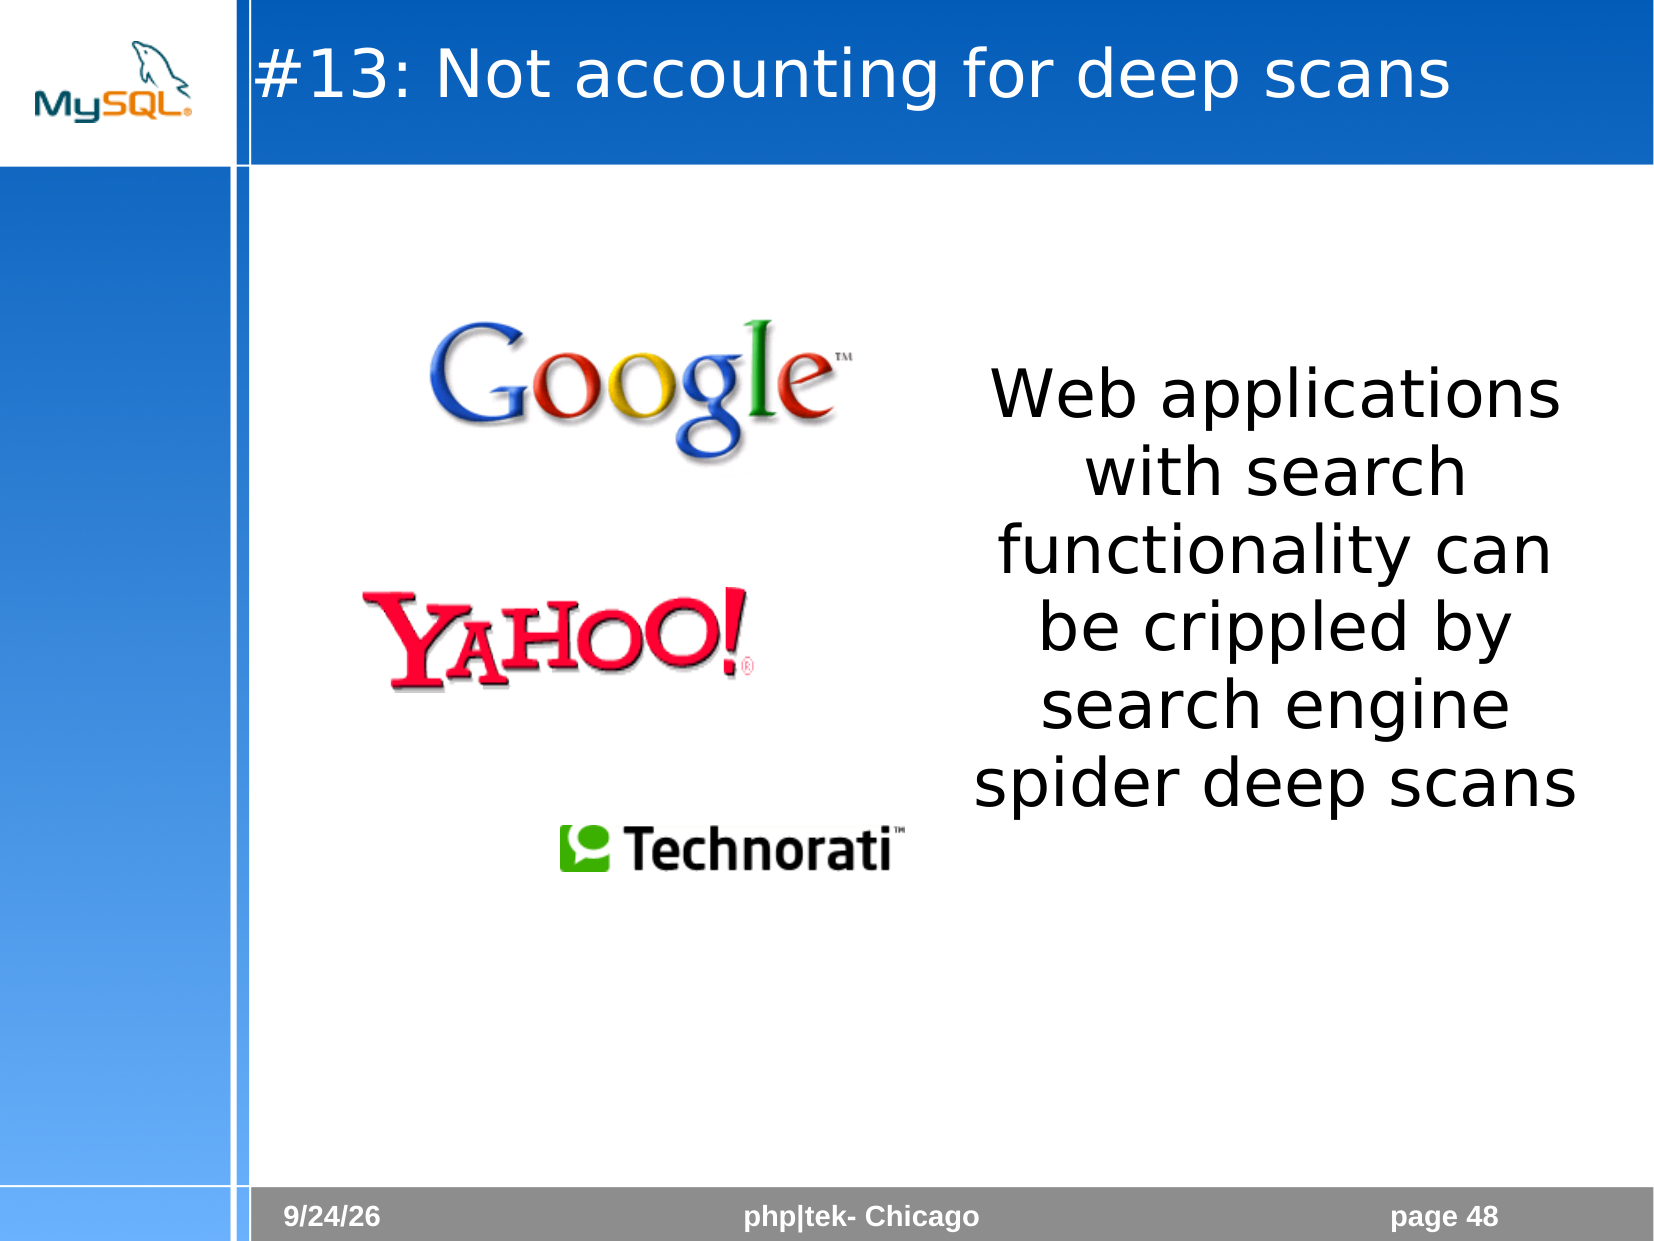

# #13: Not accounting for deep scans
Web applications with search functionality can be crippled by search engine spider deep scans